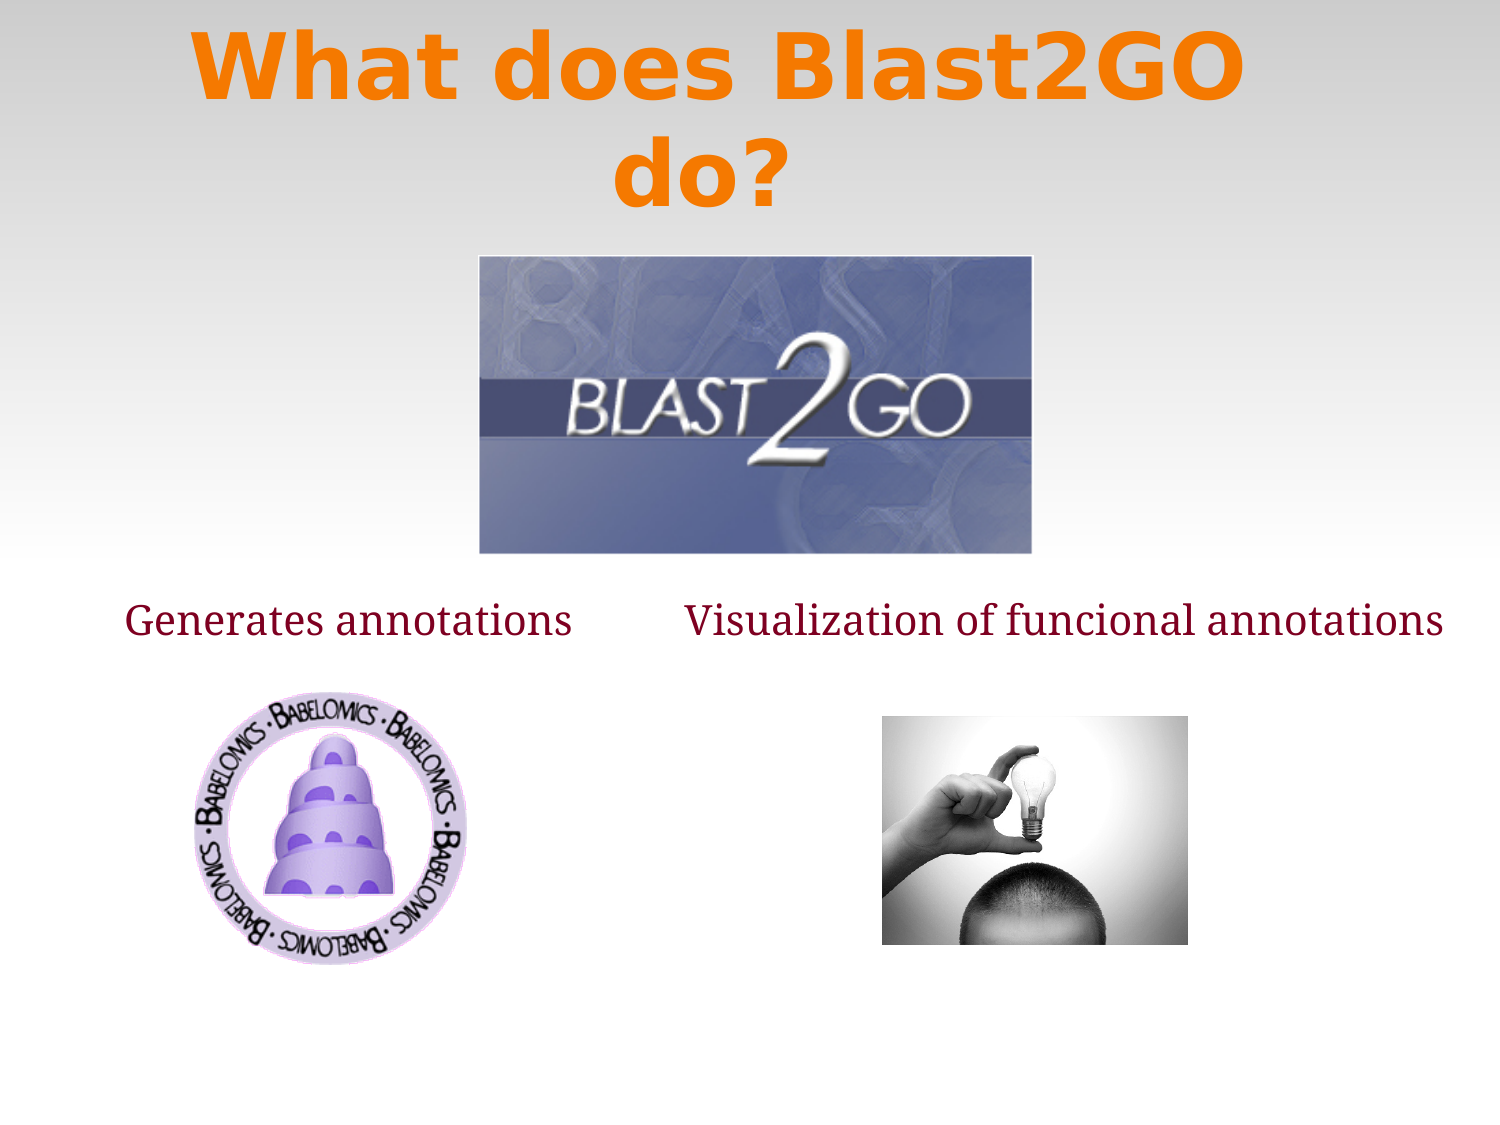

# What does Blast2GO do?
Generates annotations
Visualization of funcional annotations